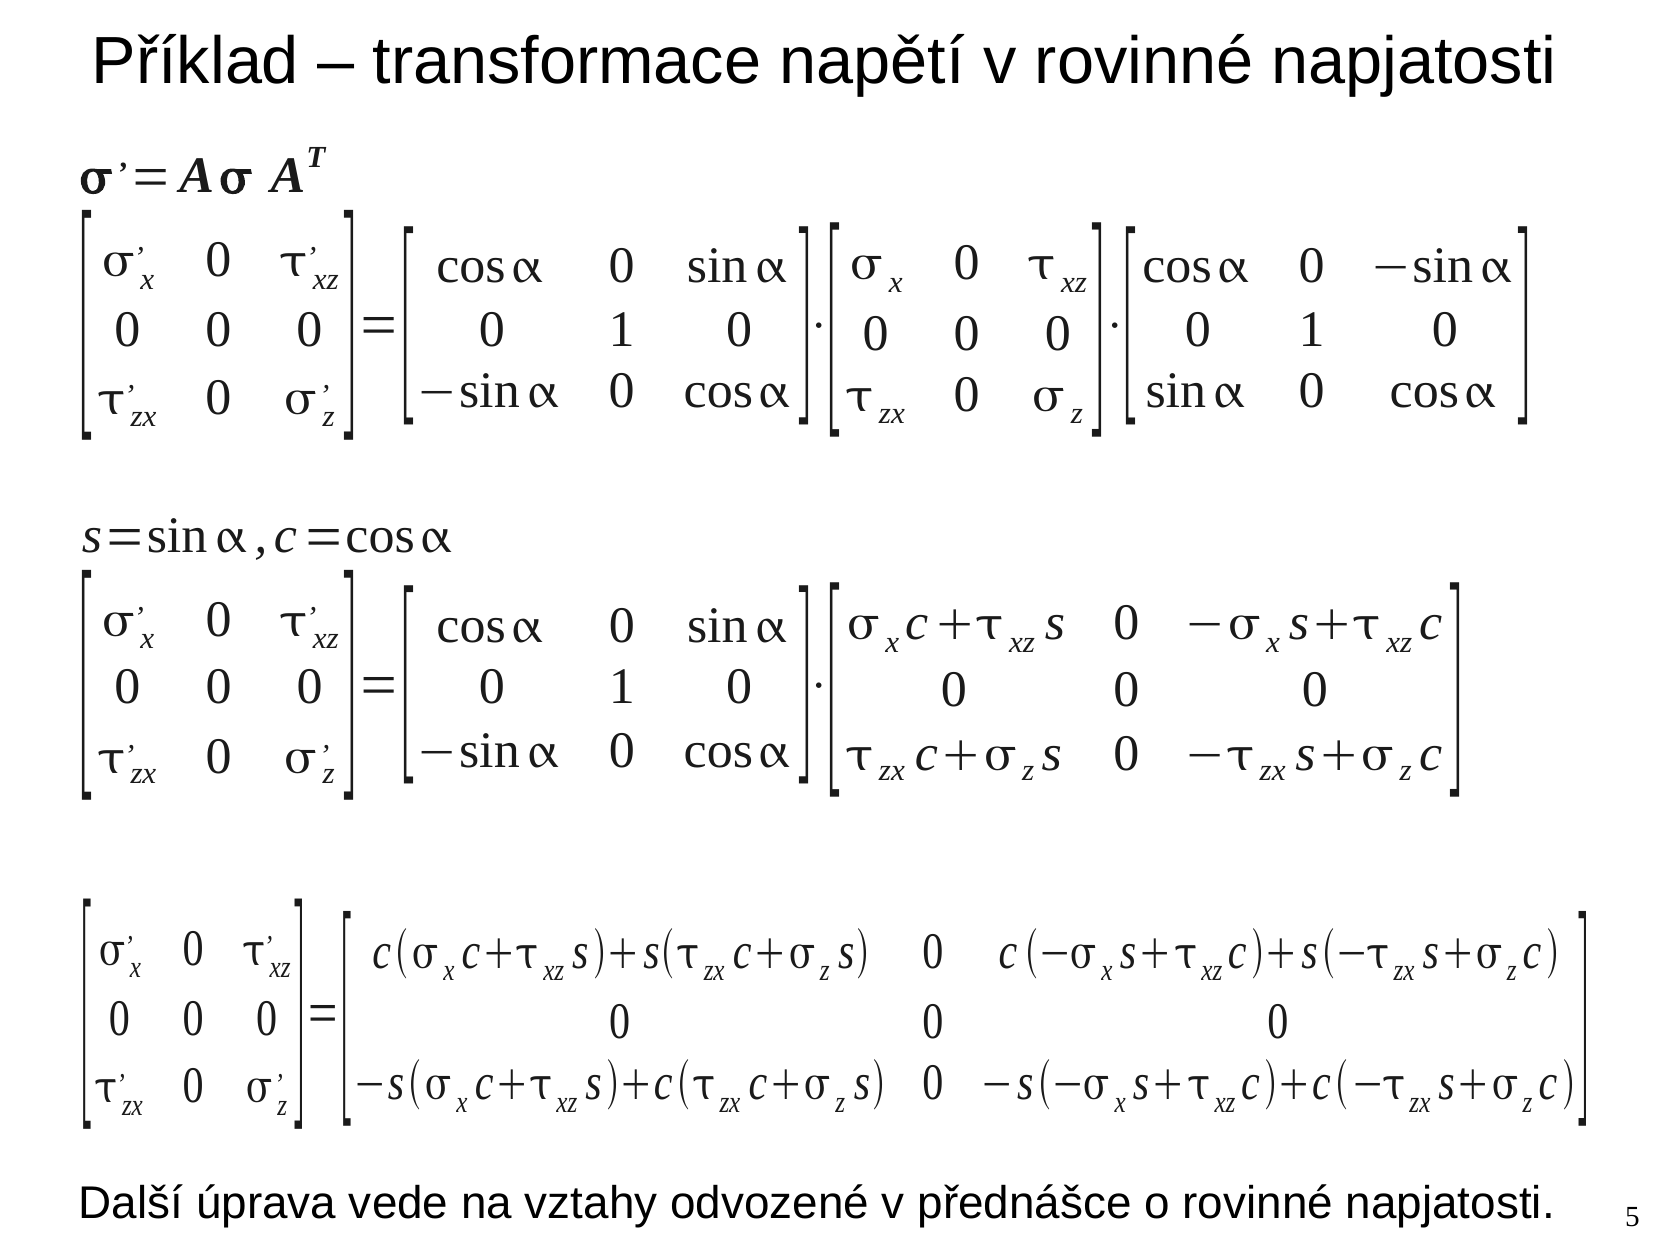

# Příklad – transformace napětí v rovinné napjatosti
Další úprava vede na vztahy odvozené v přednášce o rovinné napjatosti.
5